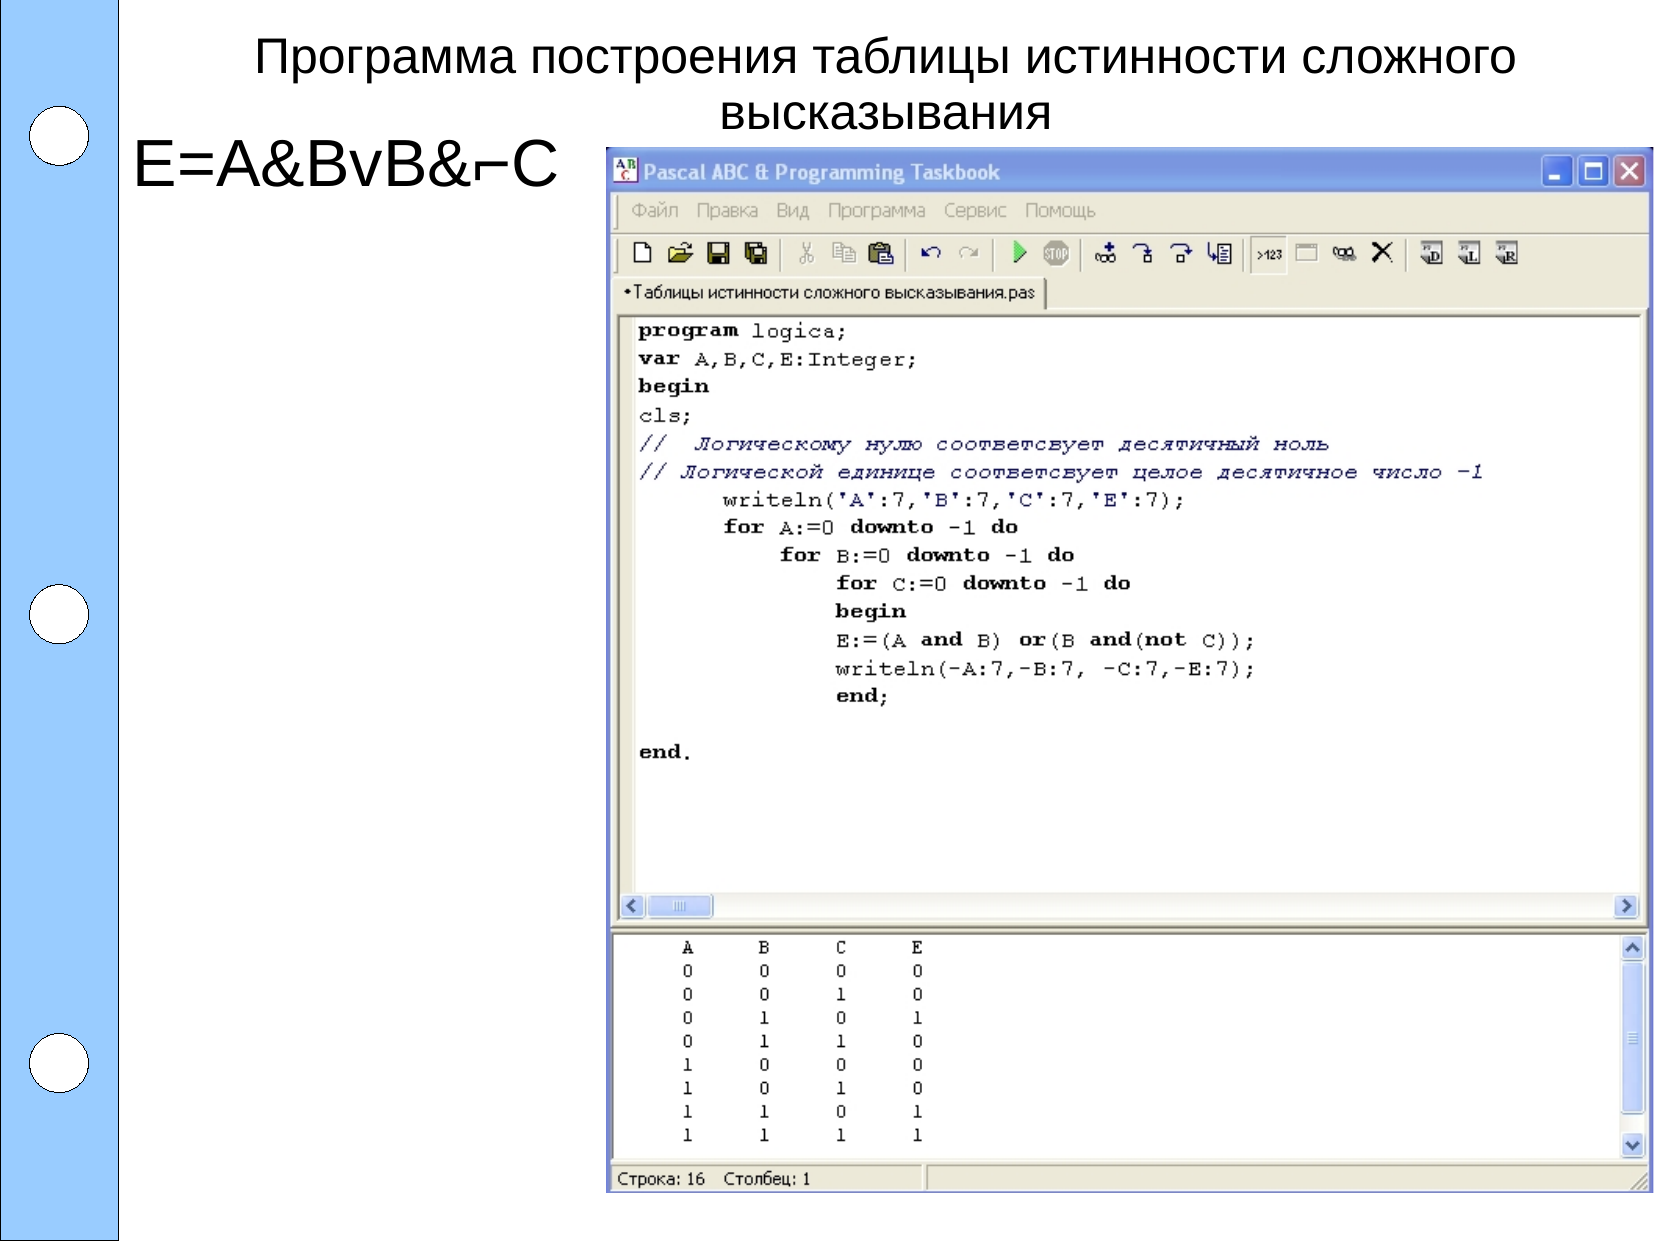

Программа построения таблицы истинности сложного высказывания
E=A&BvB&⌐C